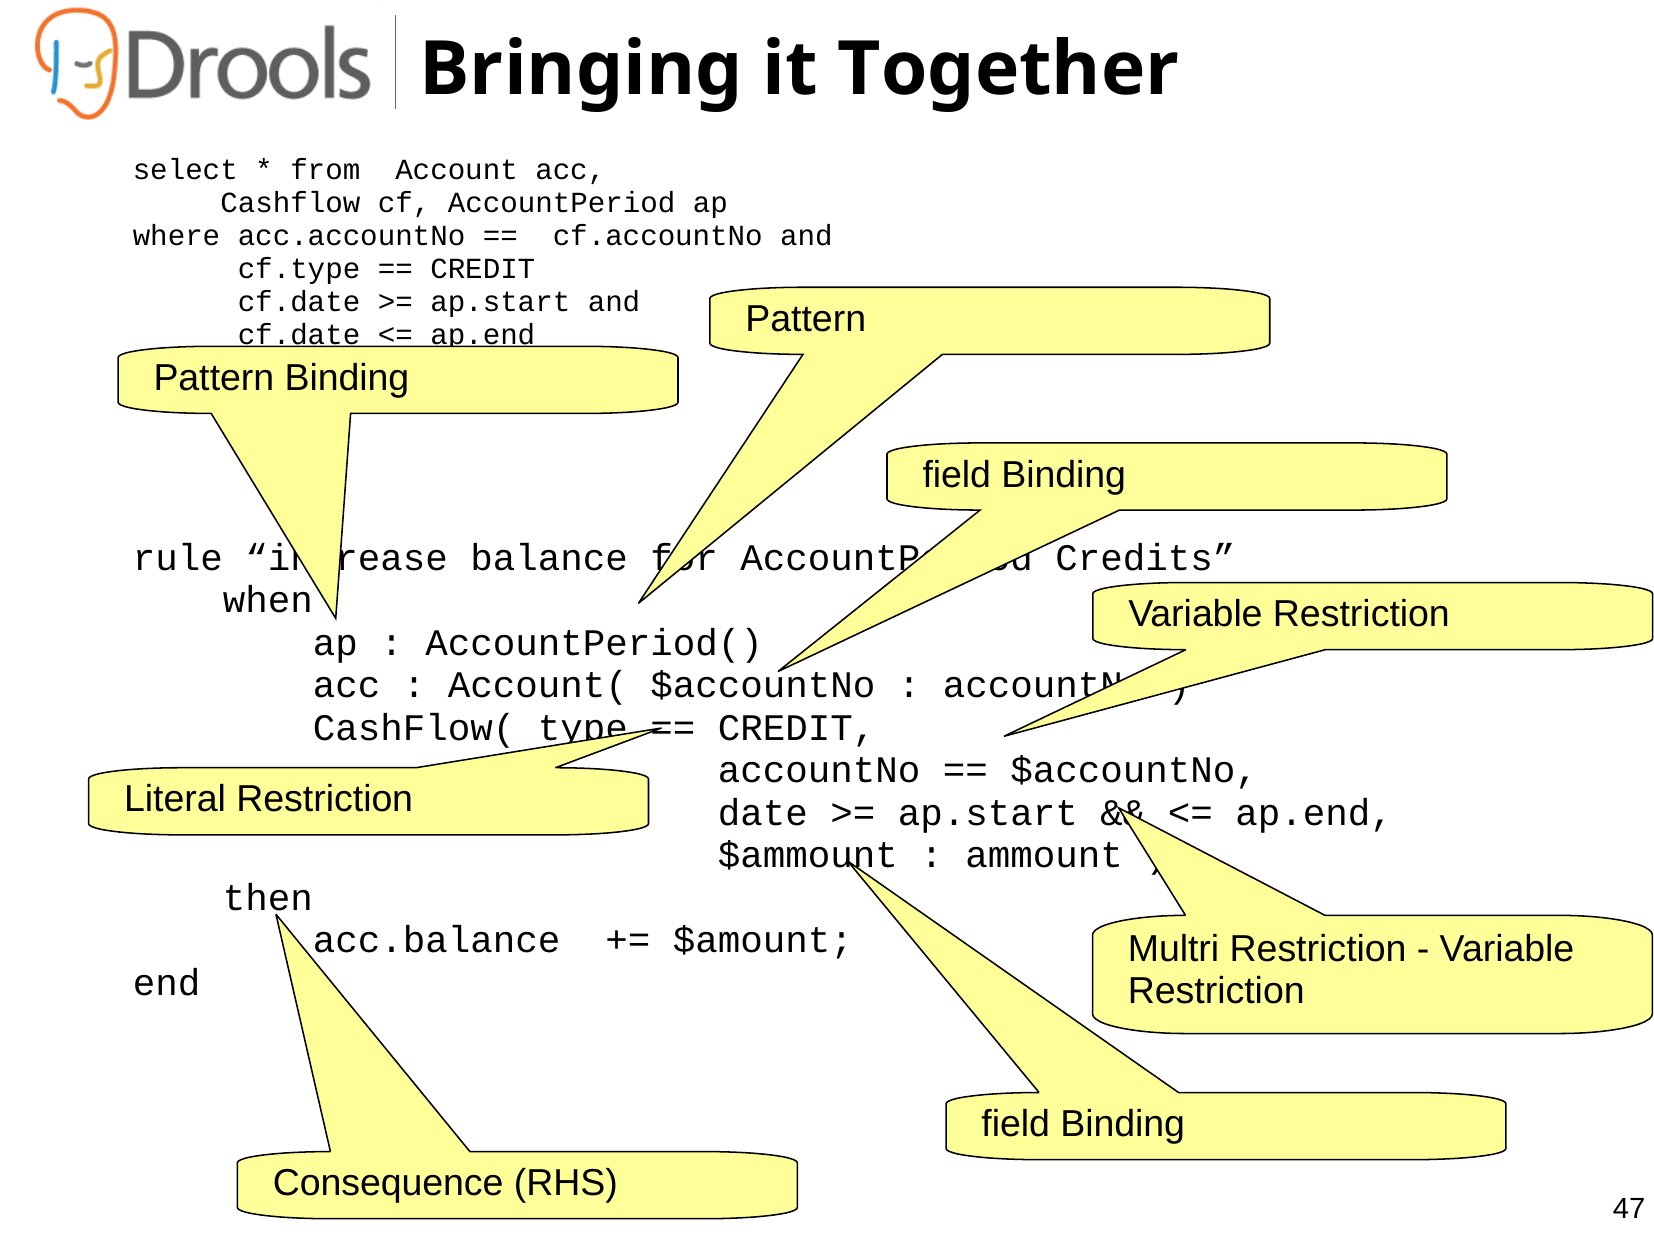

# Bringing it Together
select * from Account acc,
 Cashflow cf, AccountPeriod ap
where acc.accountNo == cf.accountNo and
 cf.type == CREDIT
 cf.date >= ap.start and
 cf.date <= ap.end
Pattern
trigger : acc.balance += cf.amount
Pattern Binding
field Binding
rule “increase balance for AccountPeriod Credits”
 when
 ap : AccountPeriod()
 acc : Account( $accountNo : accountNo )
 CashFlow( type == CREDIT,
 accountNo == $accountNo,
 date >= ap.start && <= ap.end,
 $ammount : ammount )
 then
 acc.balance += $amount;
end
Variable Restriction
Literal Restriction
Multri Restriction - Variable Restriction
field Binding
Consequence (RHS)